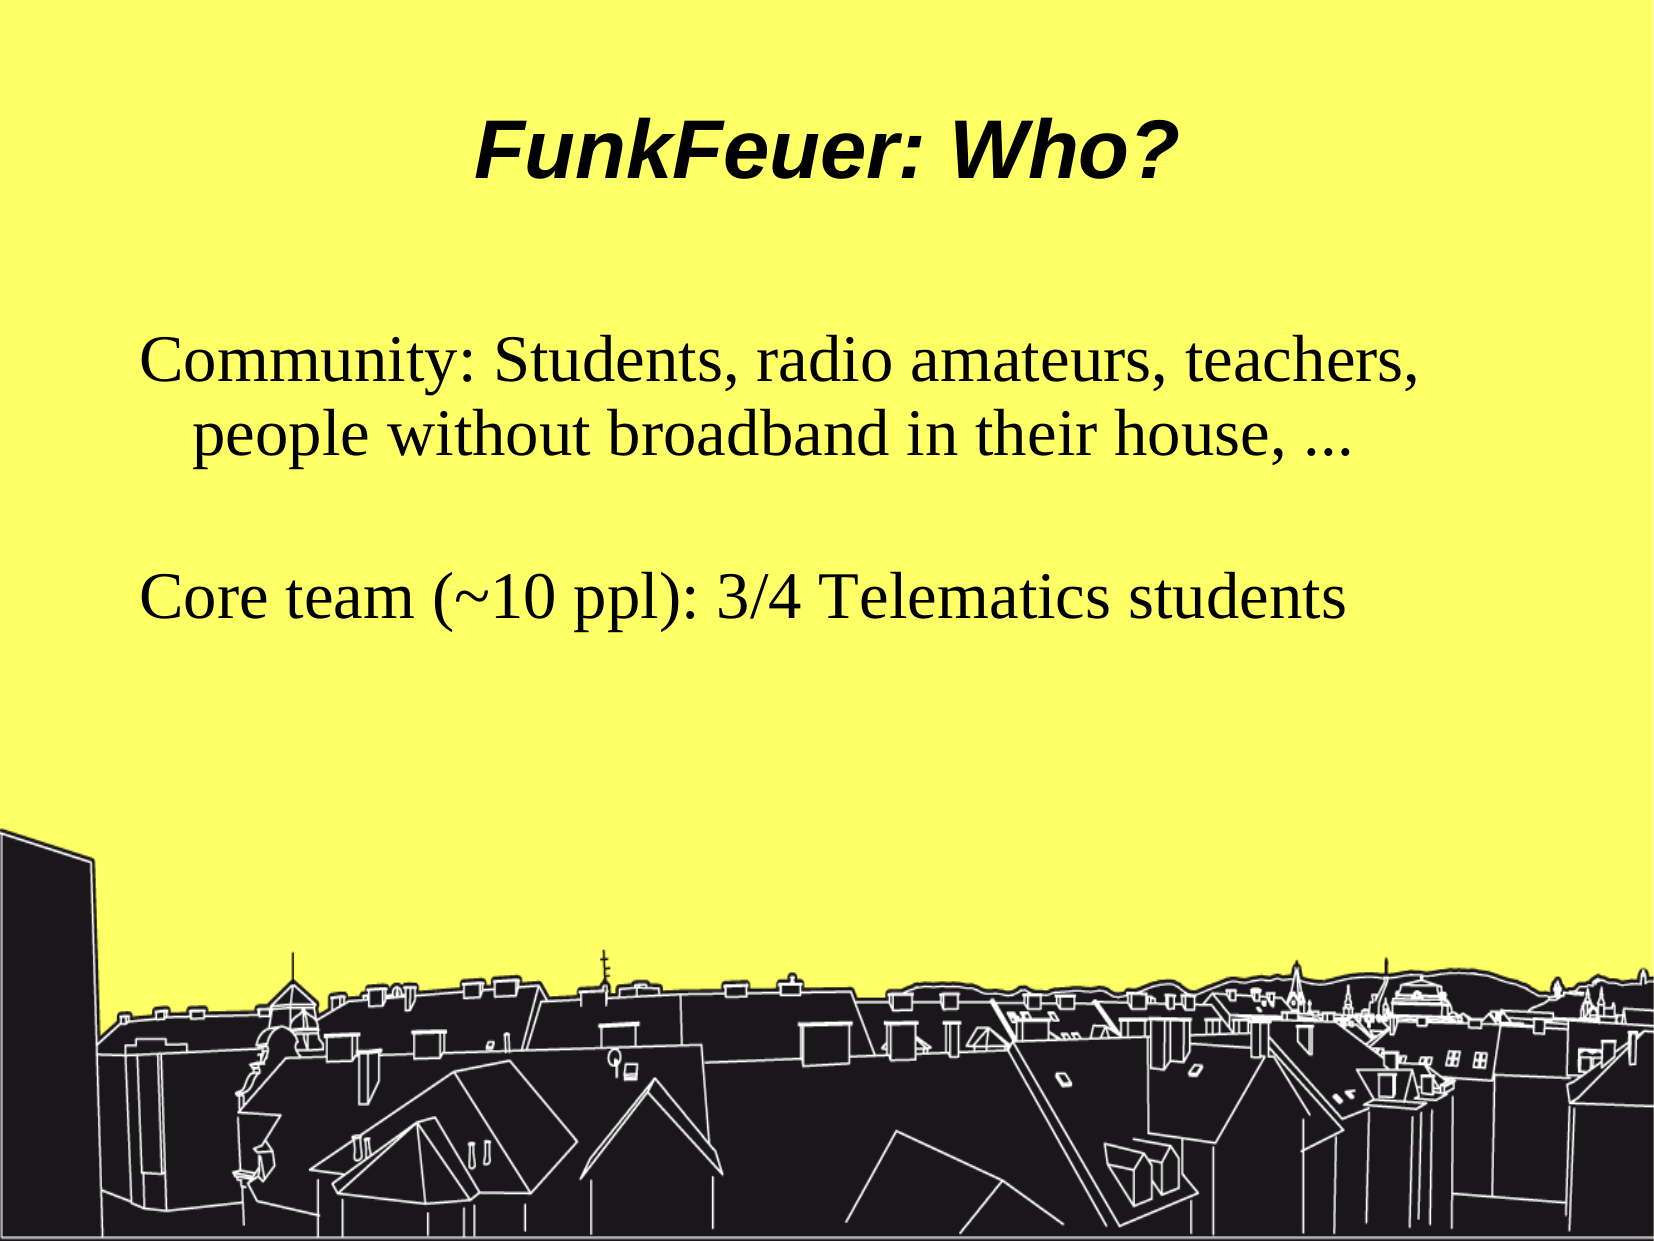

# FunkFeuer: Who?
Community: Students, radio amateurs, teachers, people without broadband in their house, ...
Core team (~10 ppl): 3/4 Telematics students